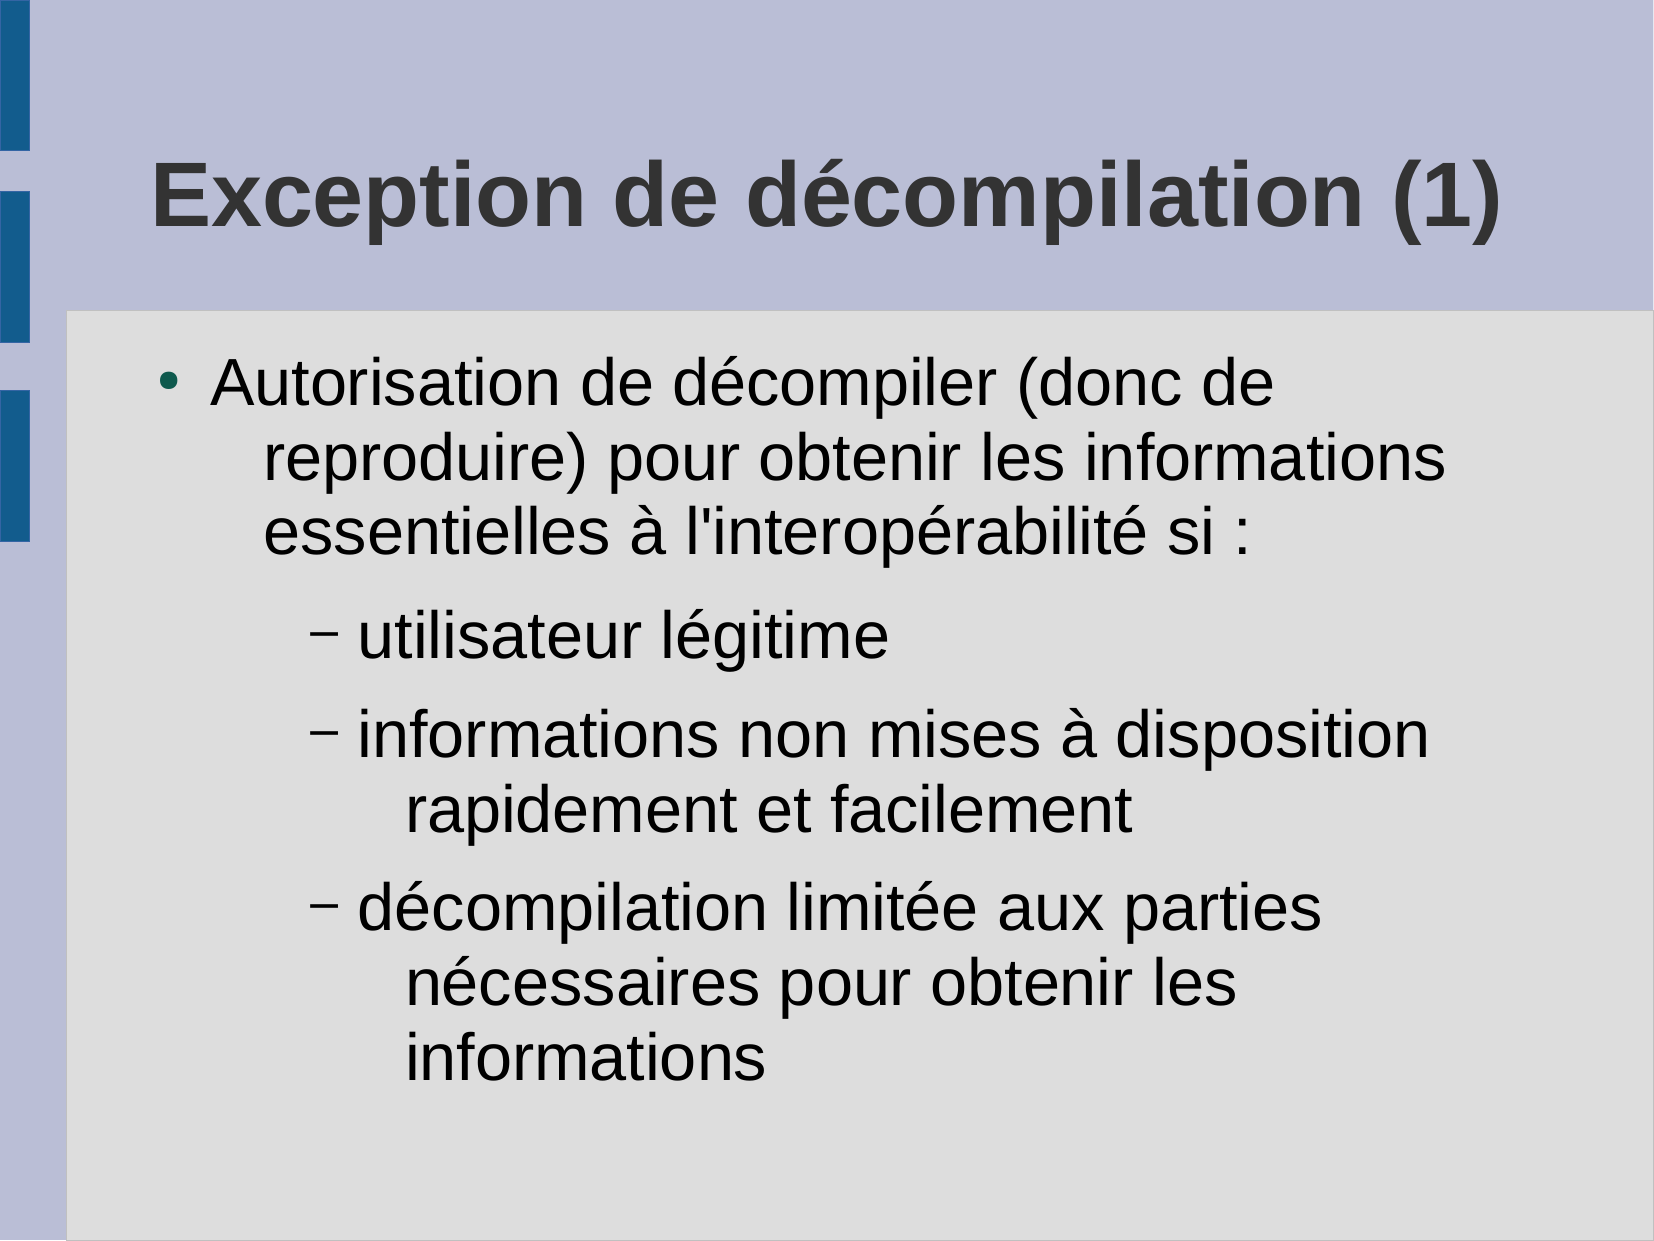

# Exception de décompilation (1)
Autorisation de décompiler (donc de reproduire) pour obtenir les informations essentielles à l'interopérabilité si :
utilisateur légitime
informations non mises à disposition rapidement et facilement
décompilation limitée aux parties nécessaires pour obtenir les informations